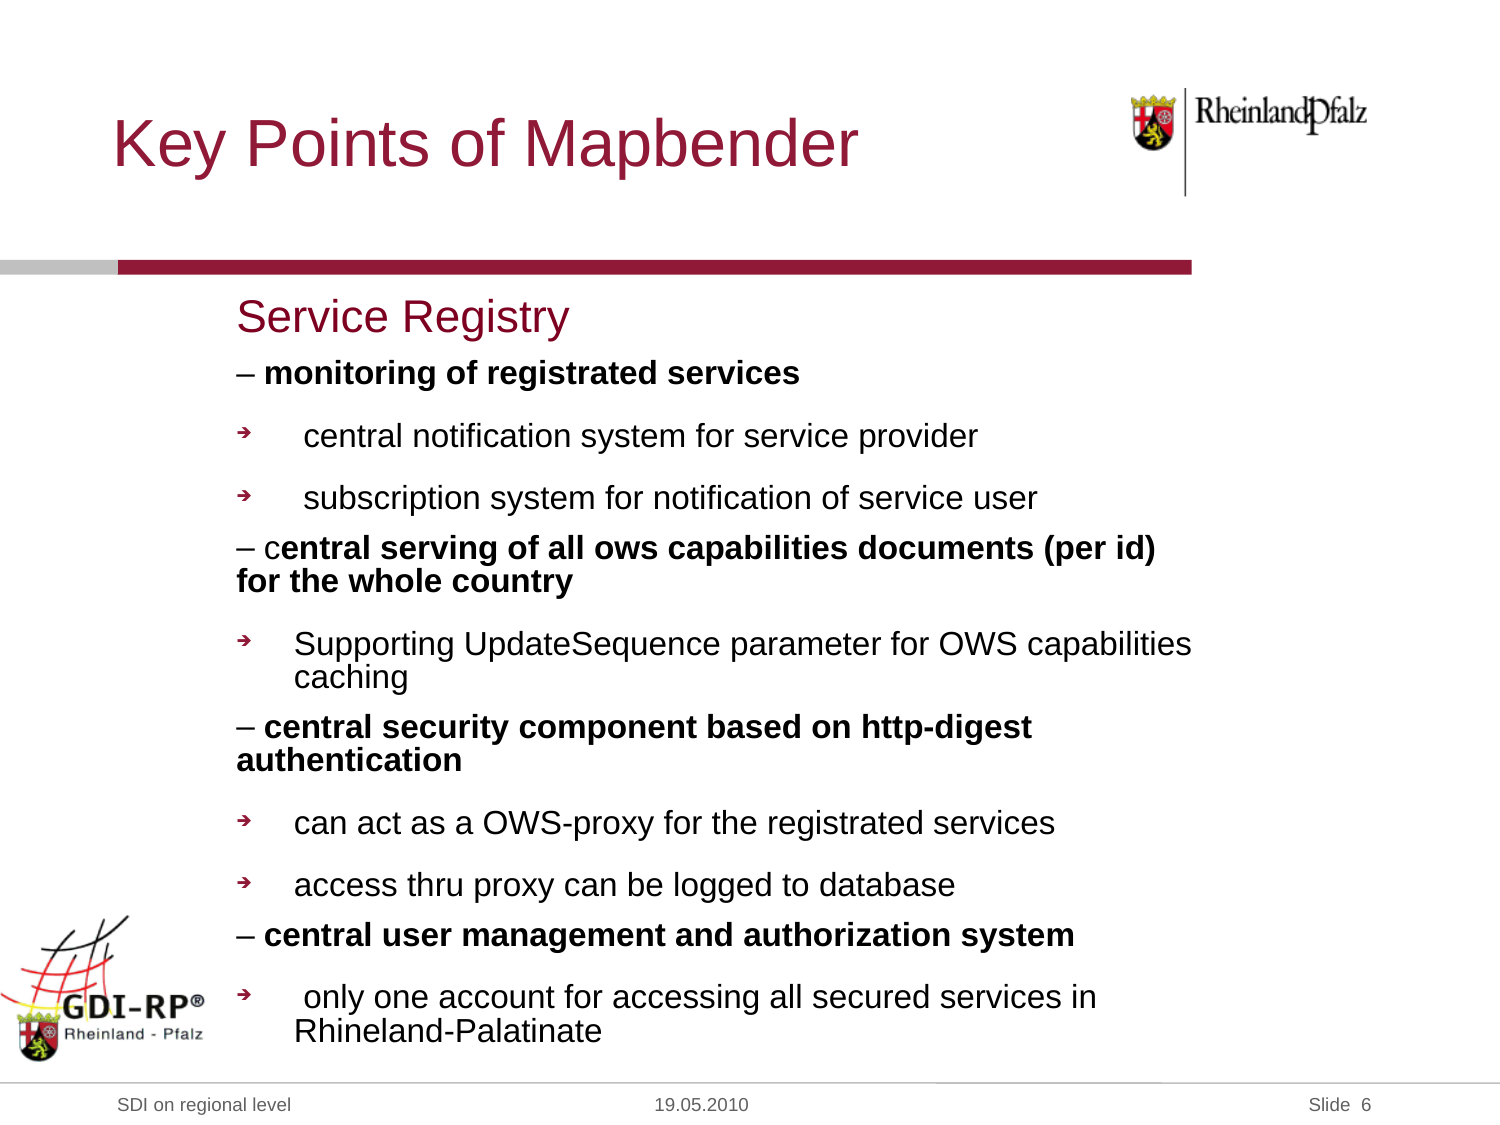

# Key Points of Mapbender
Service Registry
 monitoring of registrated services
 central notification system for service provider
 subscription system for notification of service user
 central serving of all ows capabilities documents (per id) for the whole country
Supporting UpdateSequence parameter for OWS capabilities caching
 central security component based on http-digest authentication
can act as a OWS-proxy for the registrated services
access thru proxy can be logged to database
 central user management and authorization system
 only one account for accessing all secured services in Rhineland-Palatinate